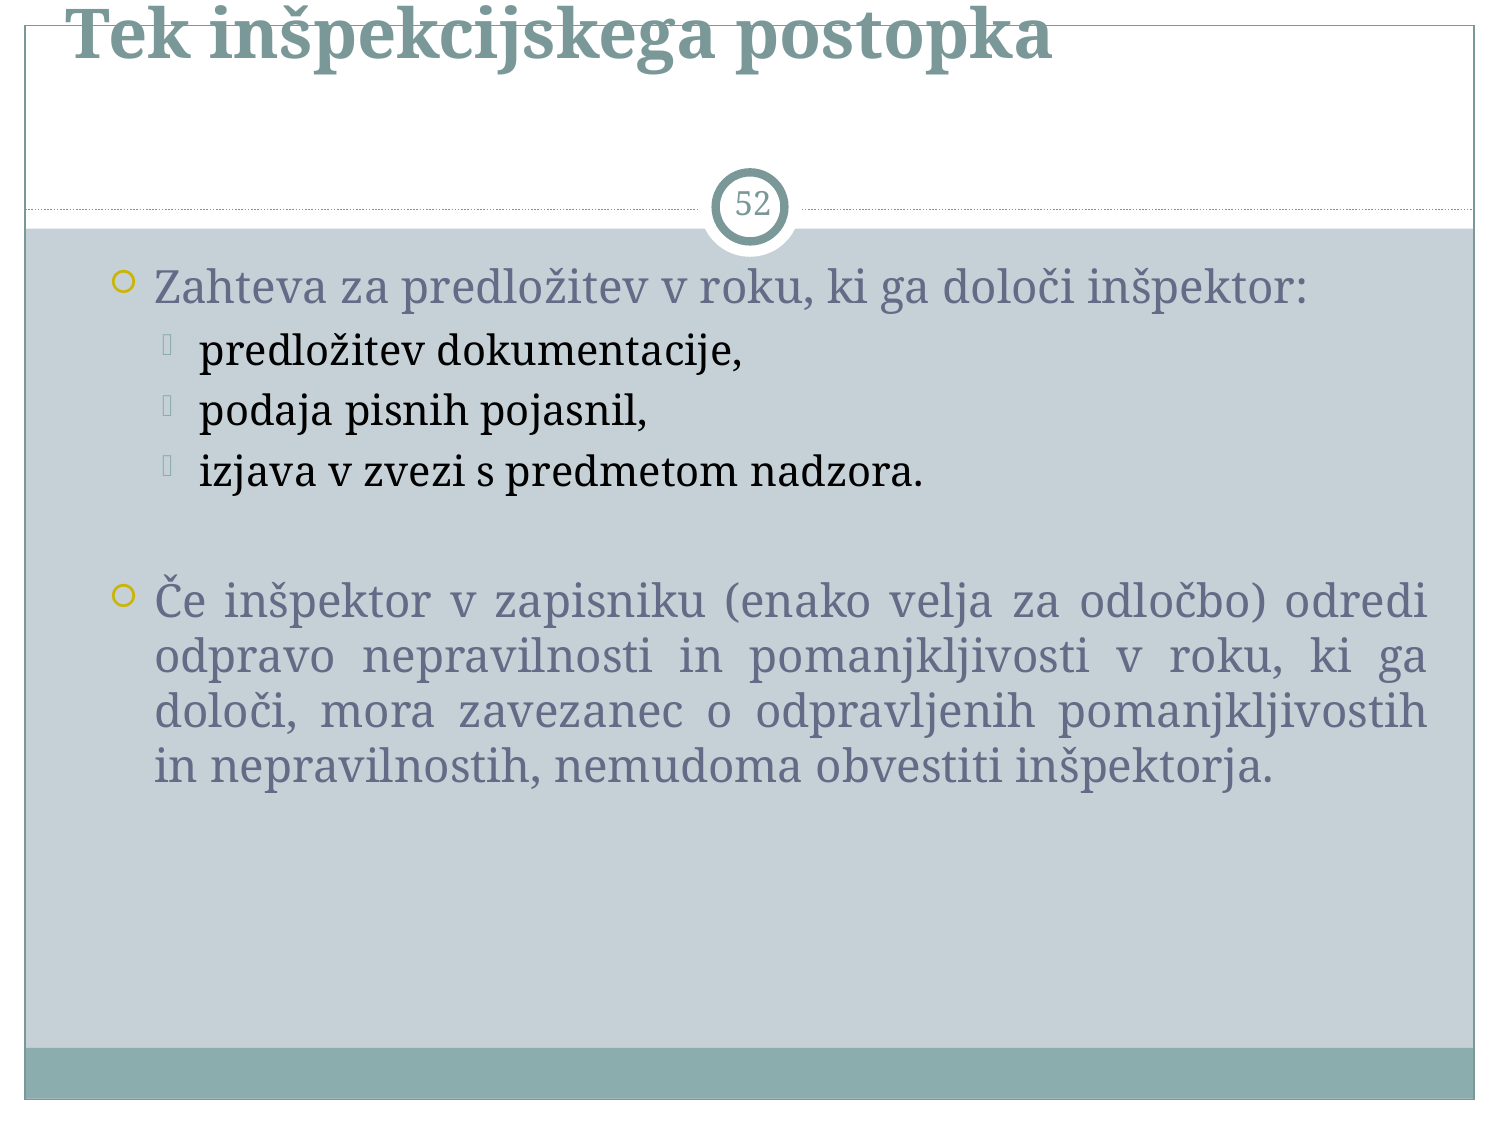

# Tek inšpekcijskega postopka
Zahteva za predložitev v roku, ki ga določi inšpektor:
predložitev dokumentacije,
podaja pisnih pojasnil,
izjava v zvezi s predmetom nadzora.
Če inšpektor v zapisniku (enako velja za odločbo) odredi odpravo nepravilnosti in pomanjkljivosti v roku, ki ga določi, mora zavezanec o odpravljenih pomanjkljivostih in nepravilnostih, nemudoma obvestiti inšpektorja.